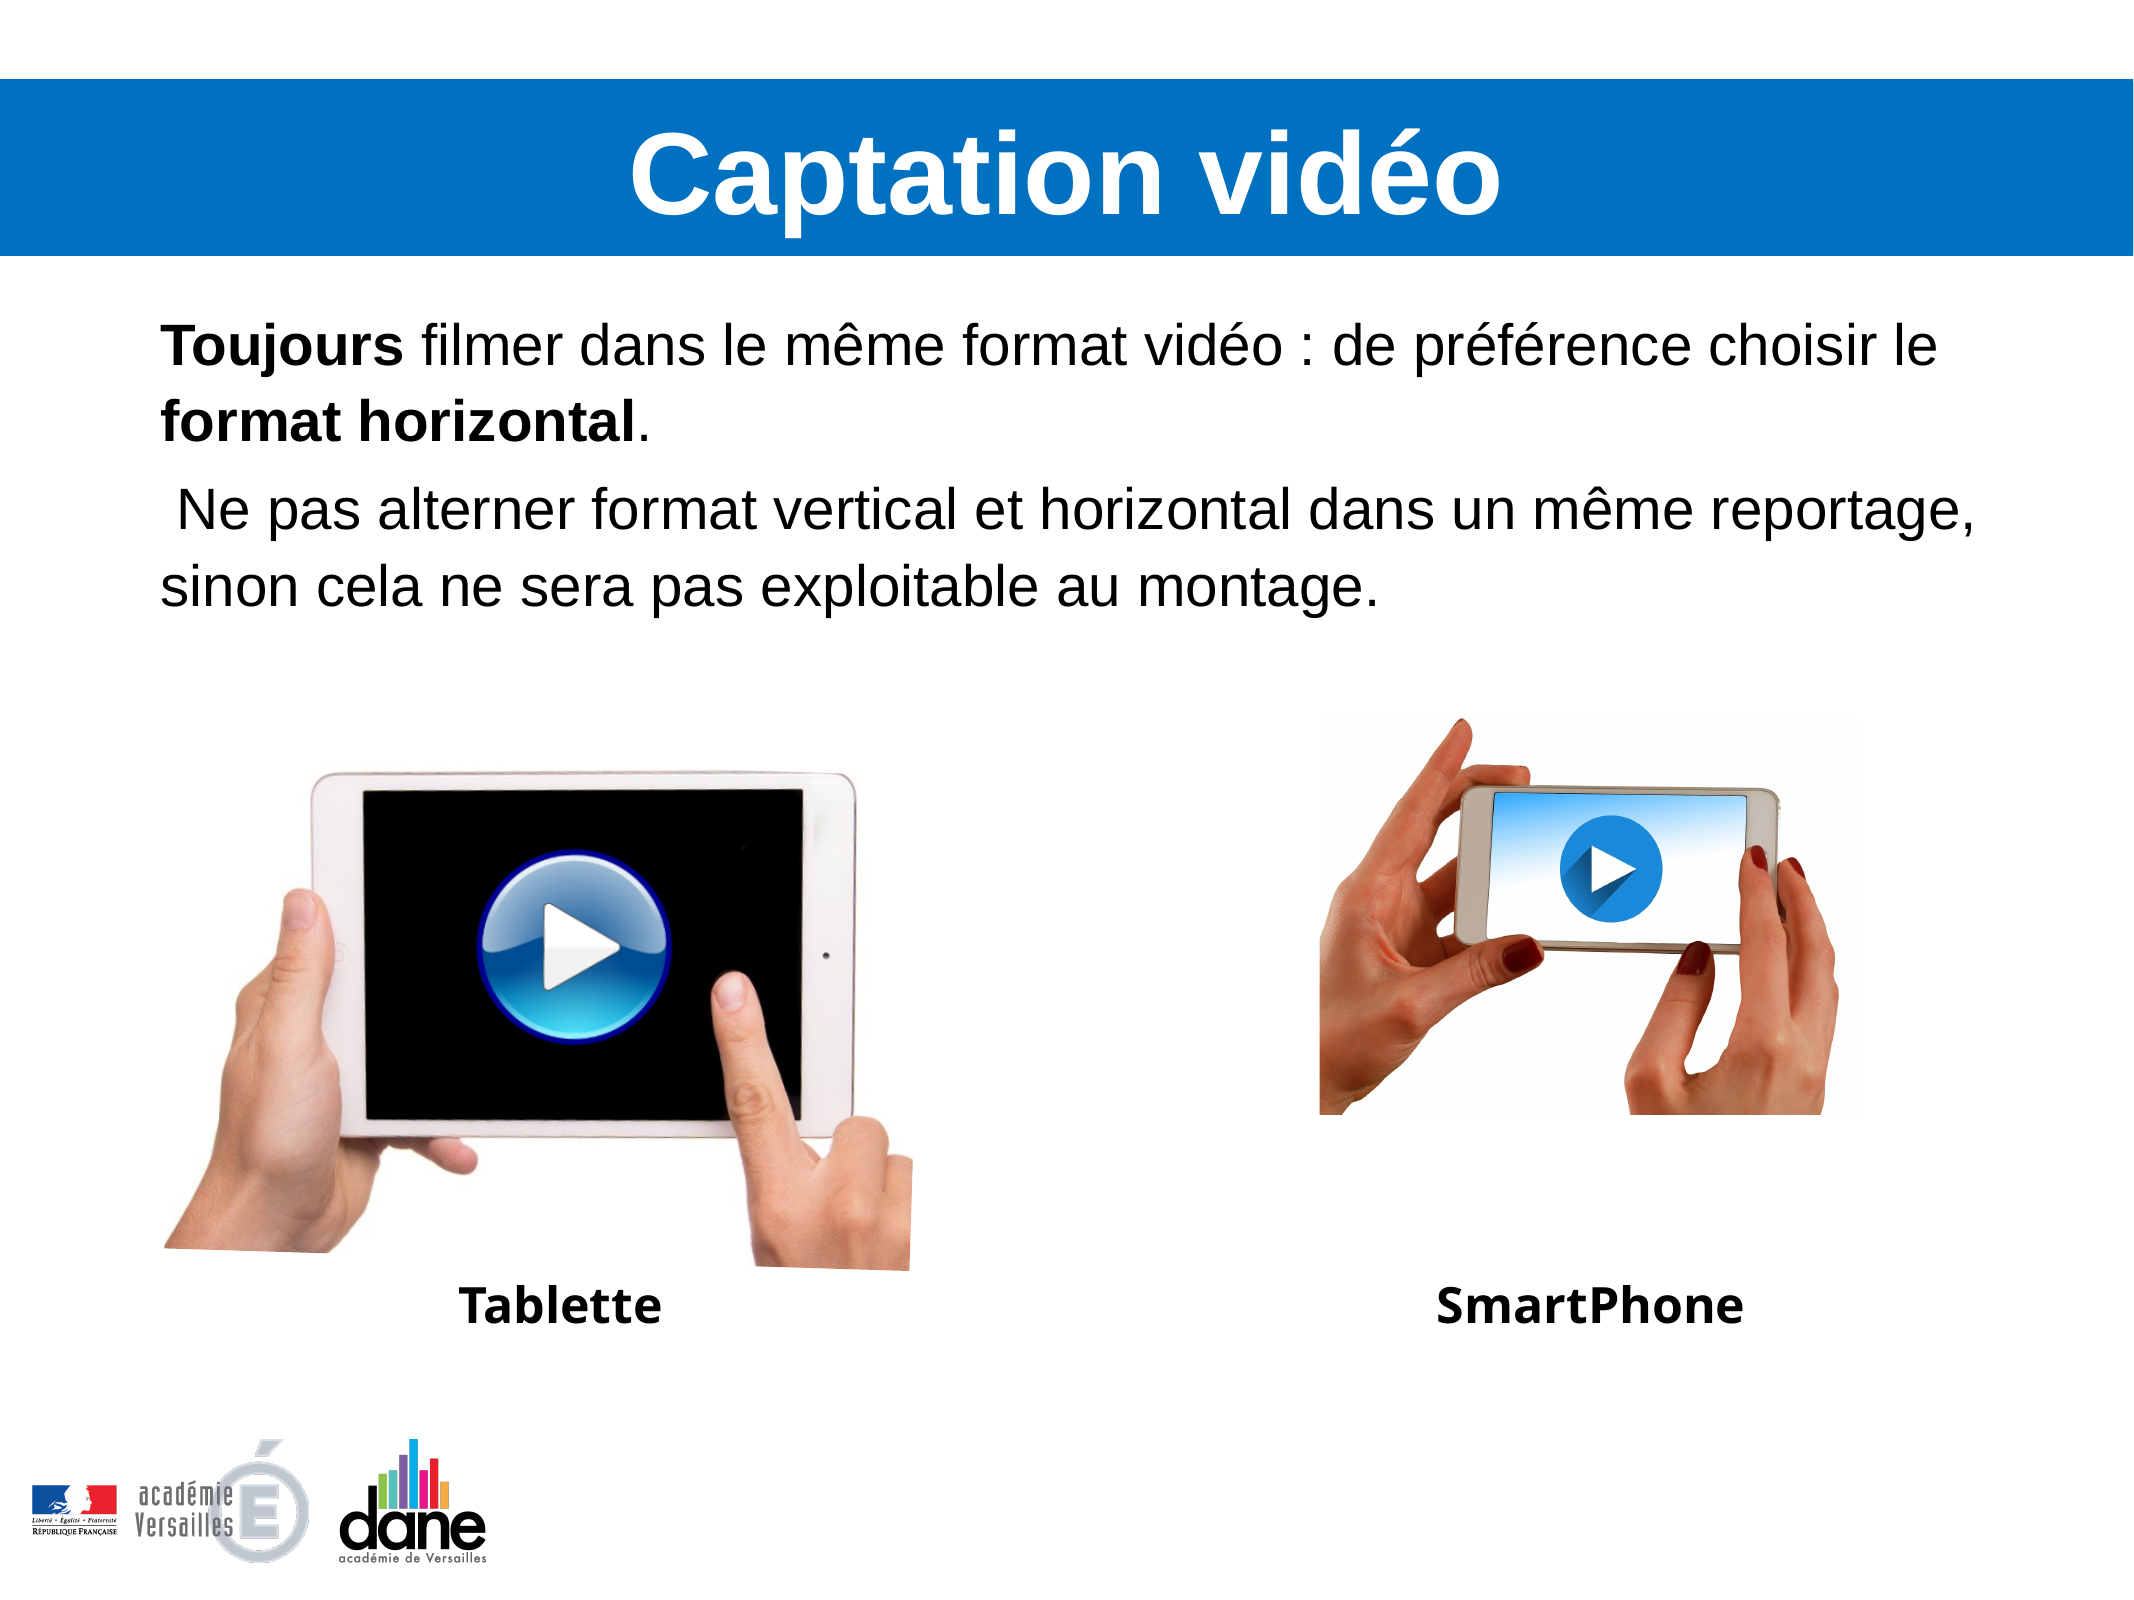

Captation vidéo
Toujours filmer dans le même format vidéo : de préférence choisir le
format horizontal.
 Ne pas alterner format vertical et horizontal dans un même reportage,
sinon cela ne sera pas exploitable au montage.
Tablette
SmartPhone